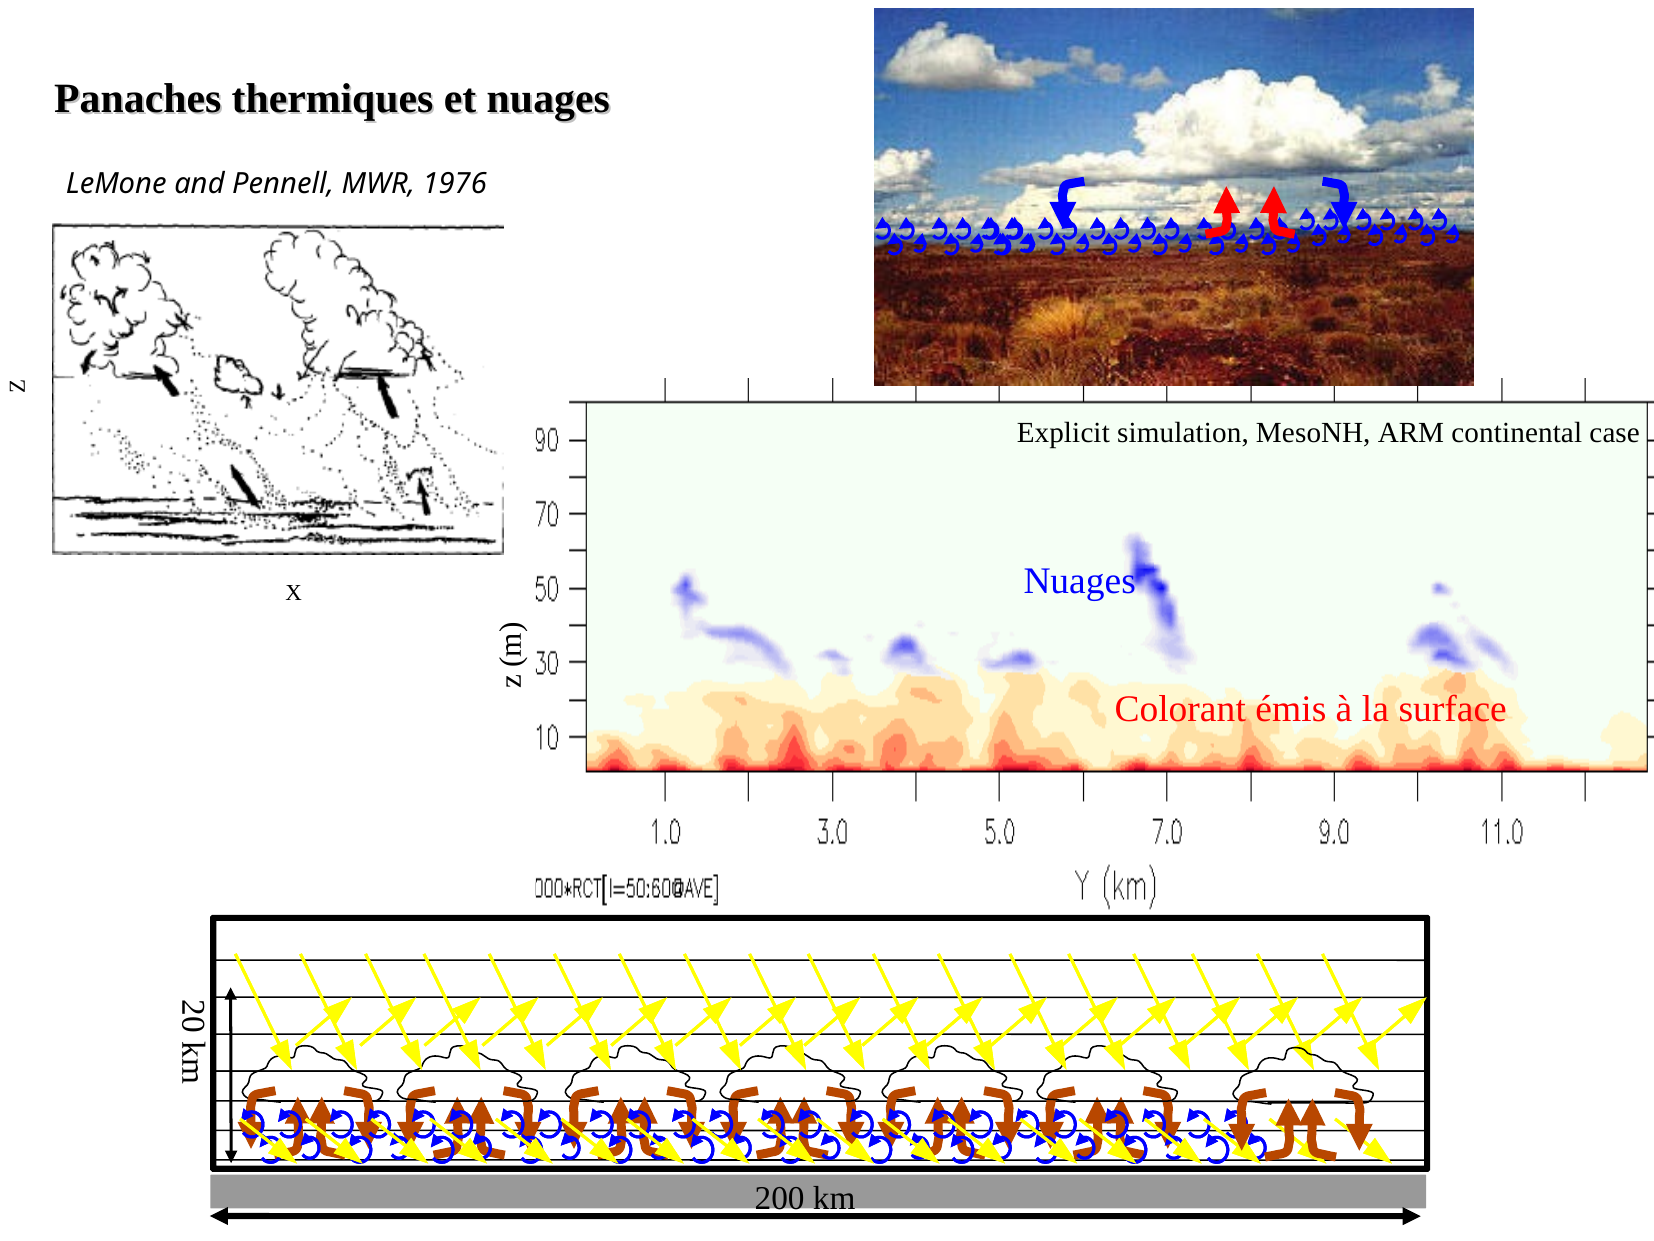

4. Couche limite convective
Panaches thermiques et nuages
LeMone and Pennell, MWR, 1976
Z
X
Explicit simulation, MesoNH, ARM continental case
Nuages
z (m)
Colorant émis à la surface
20 km
200 km